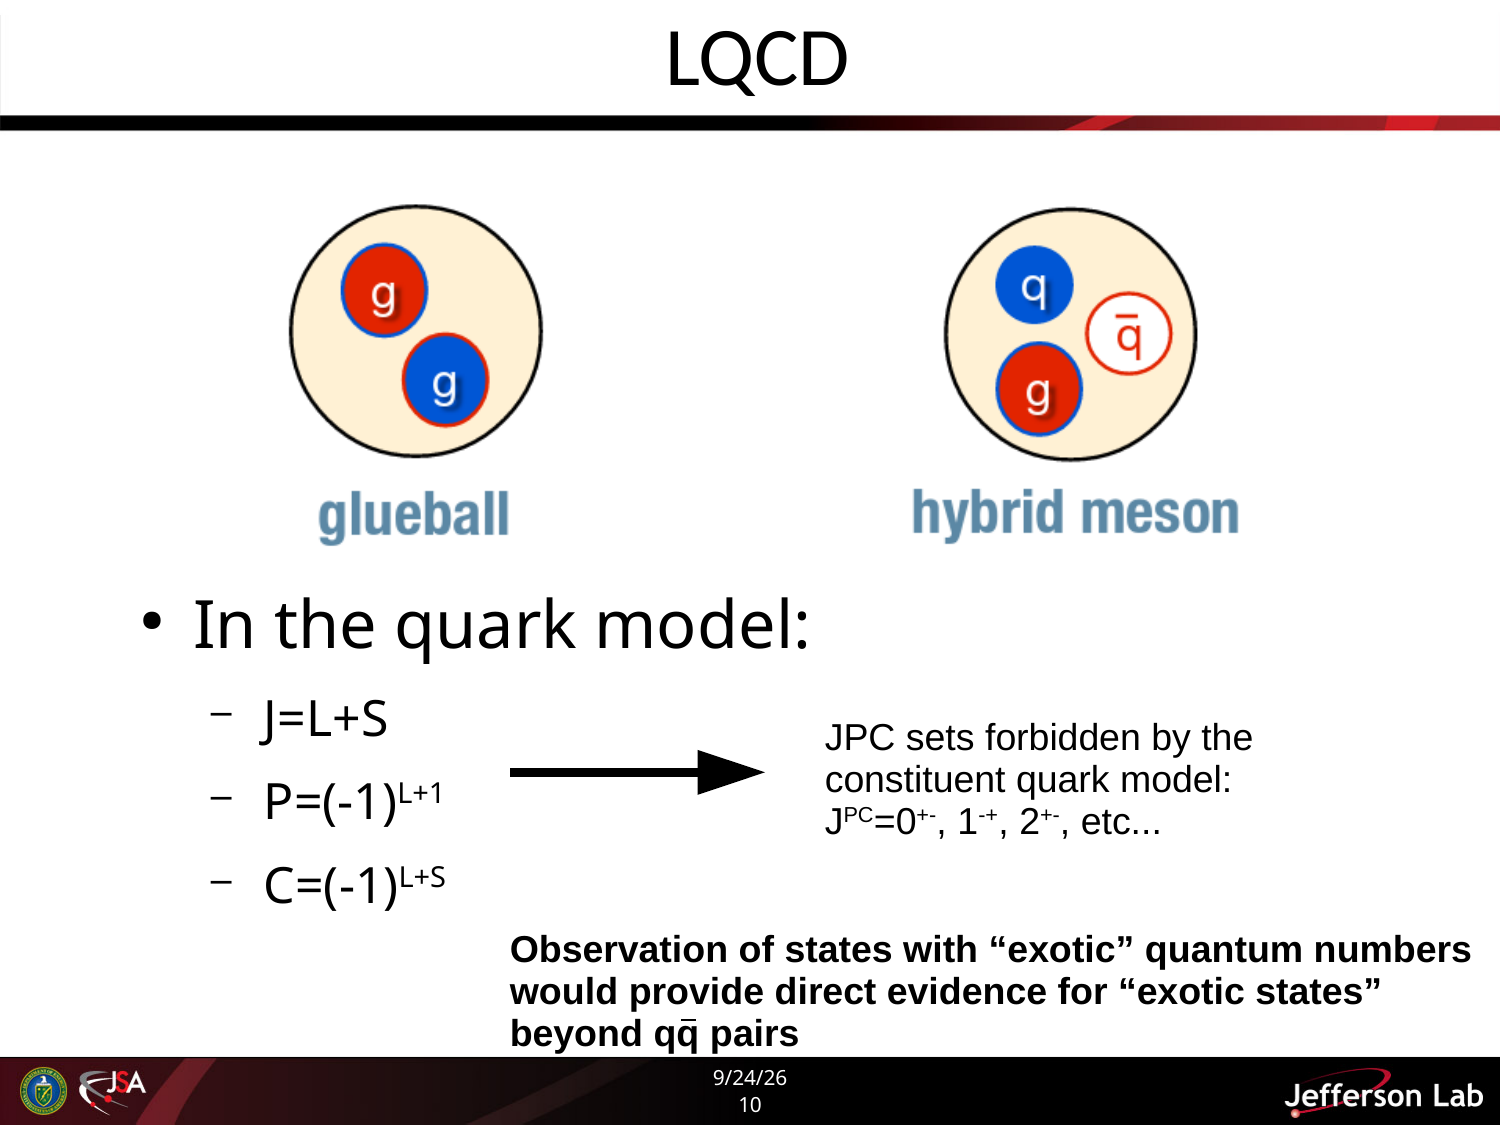

LQCD
# In the quark model:
J=L+S
P=(-1)L+1
C=(-1)L+S
JPC sets forbidden by the constituent quark model:
JPC=0+-, 1-+, 2+-, etc...
Observation of states with “exotic” quantum numbers would provide direct evidence for “exotic states” beyond qq pairs
10